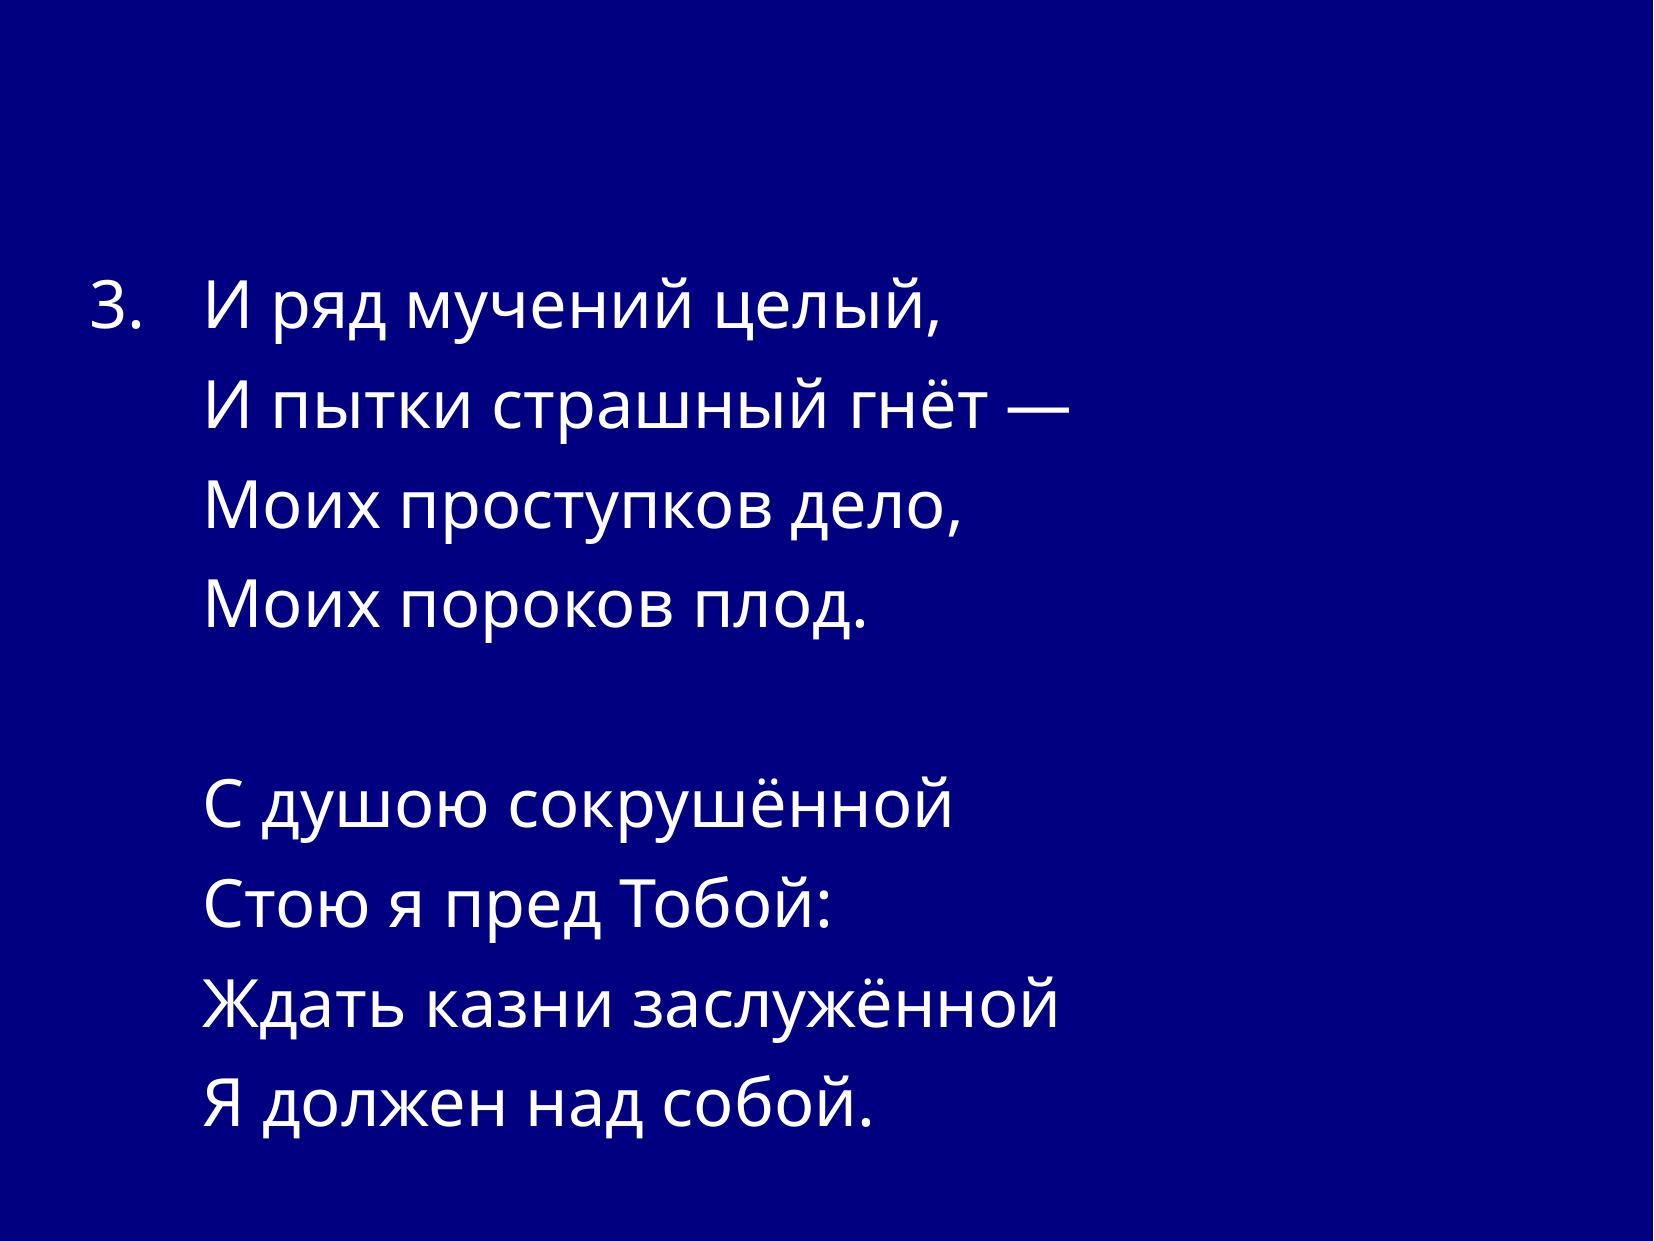

3.	И ряд мучений целый,
	И пытки страшный гнёт —
	Моих проступков дело,
	Моих пороков плод.
	С душою сокрушённой
	Стою я пред Тобой:
	Ждать казни заслужённой
	Я должен над собой.